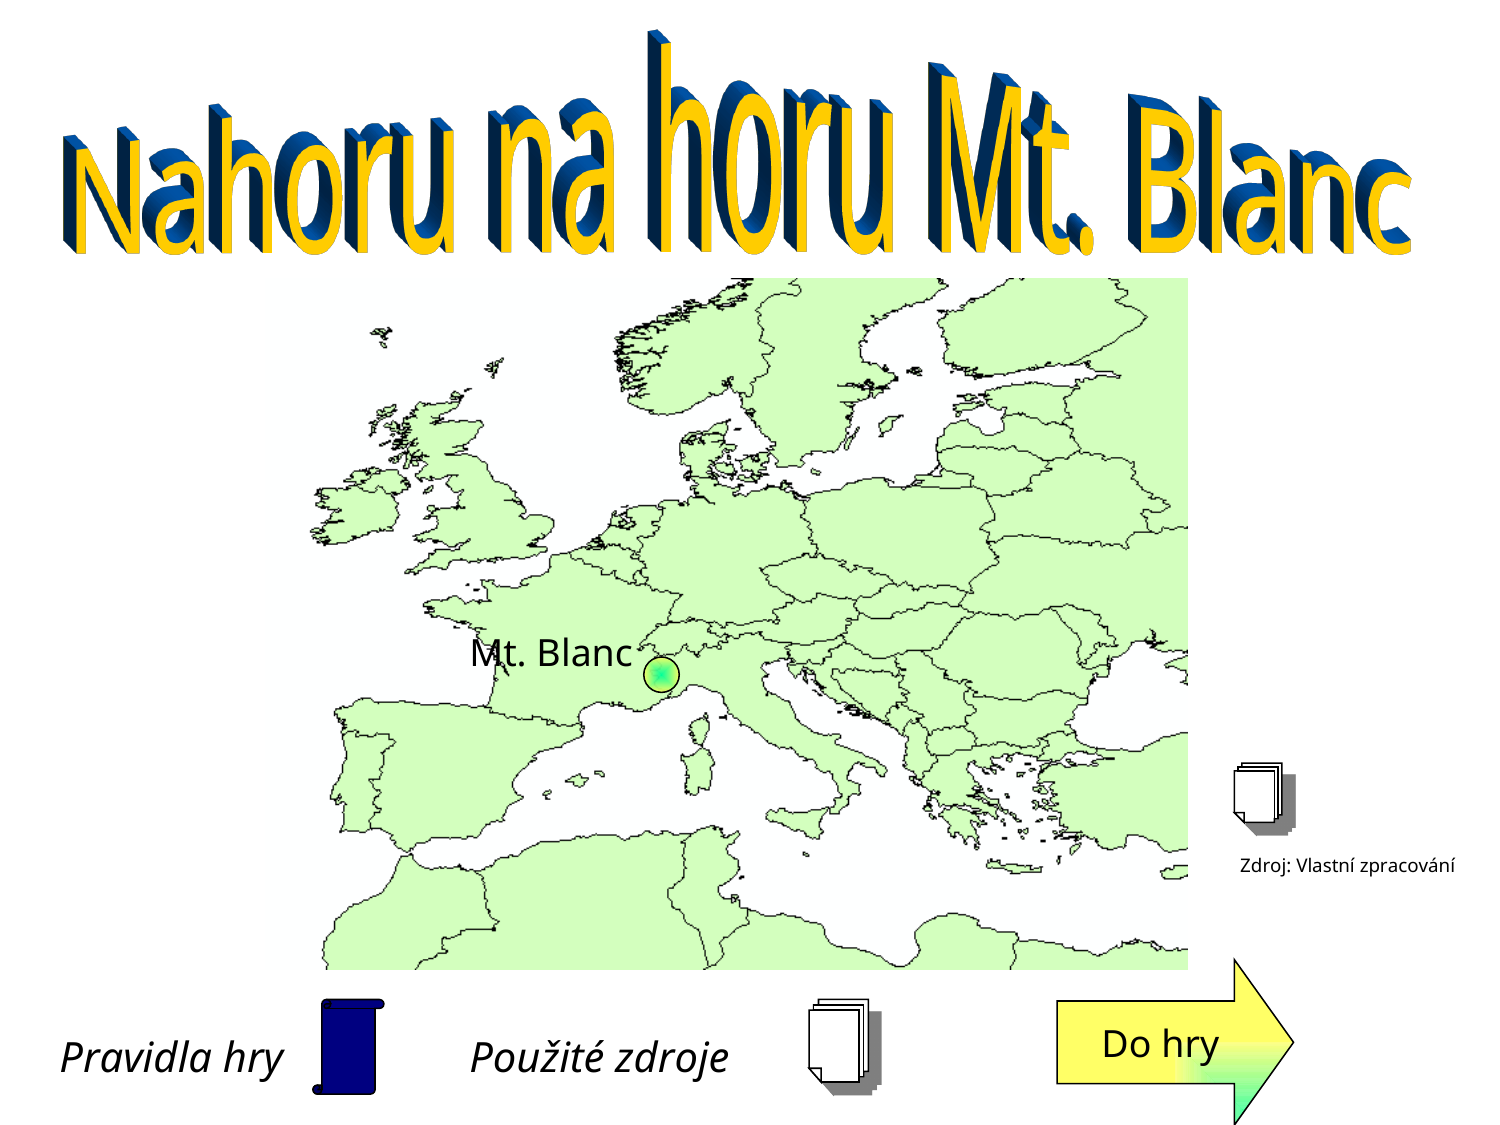

Nahoru na horu Mt. Blanc
Mt. Blanc
Zdroj: Vlastní zpracování
Do hry
Pravidla hry
Použité zdroje